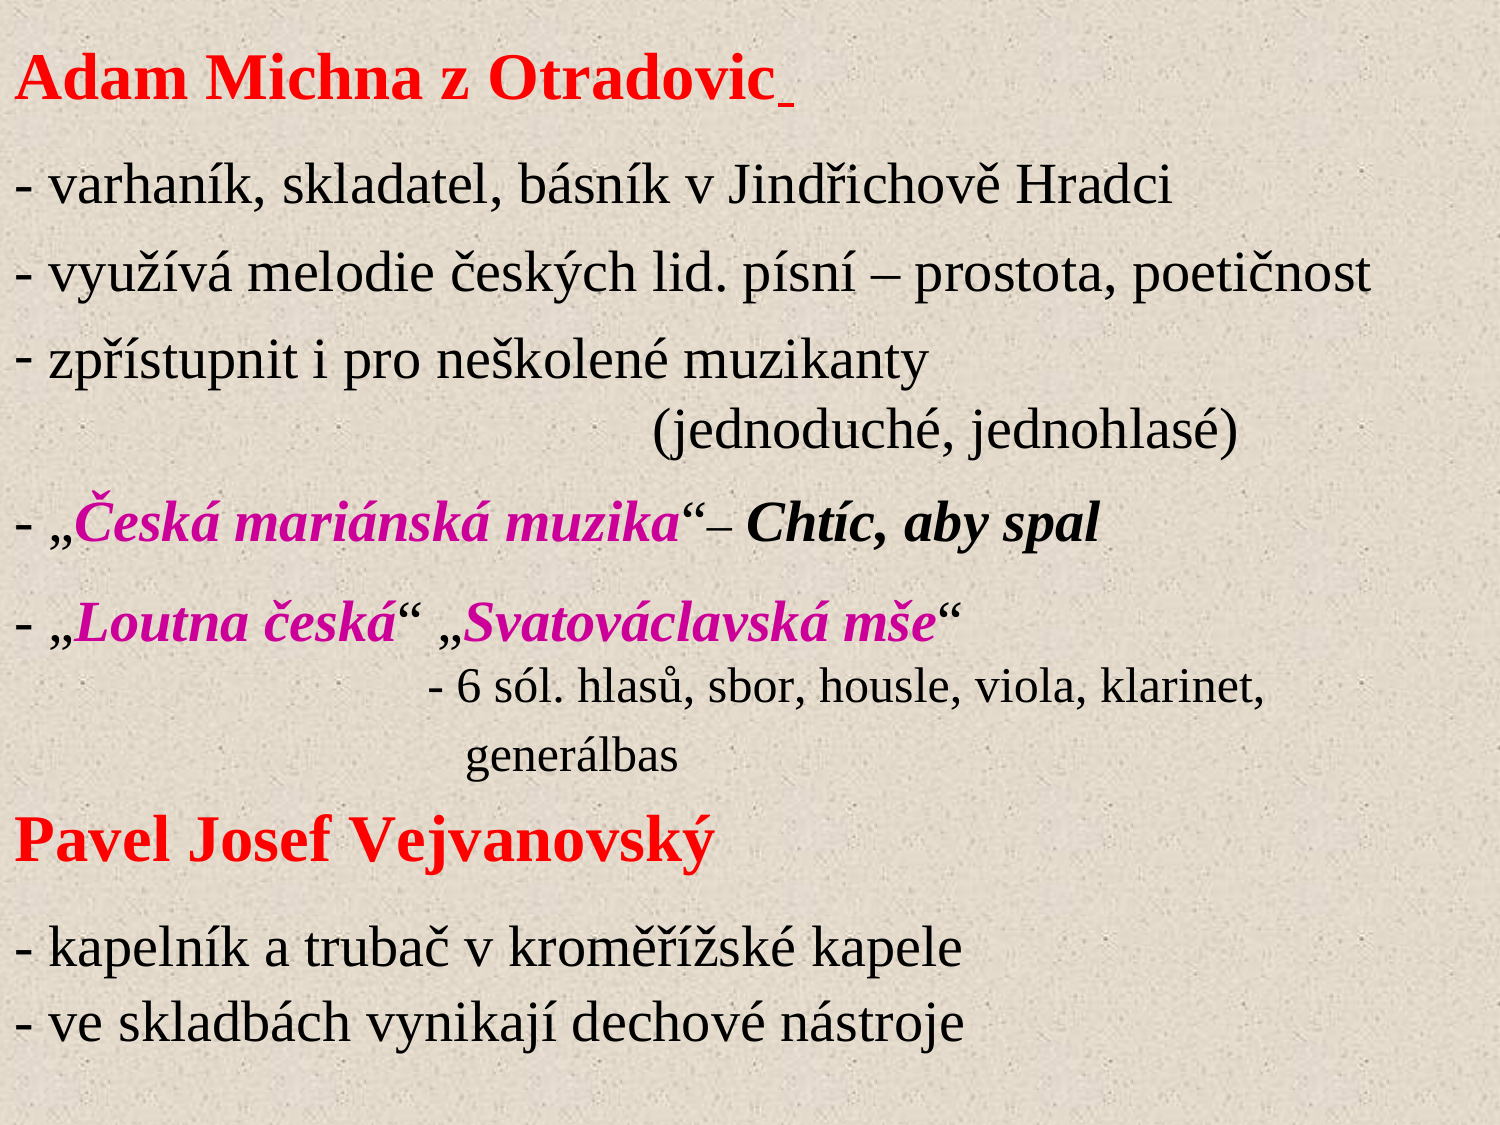

Adam Michna z Otradovic
- varhaník, skladatel, básník v Jindřichově Hradci
- využívá melodie českých lid. písní – prostota, poetičnost
 zpřístupnit i pro neškolené muzikanty
 (jednoduché, jednohlasé)
- „Česká mariánská muzika“– Chtíc, aby spal
- „Loutna česká“ „Svatováclavská mše“
 - 6 sól. hlasů, sbor, housle, viola, klarinet, 				generálbas
Pavel Josef Vejvanovský
- kapelník a trubač v kroměřížské kapele
- ve skladbách vynikají dechové nástroje